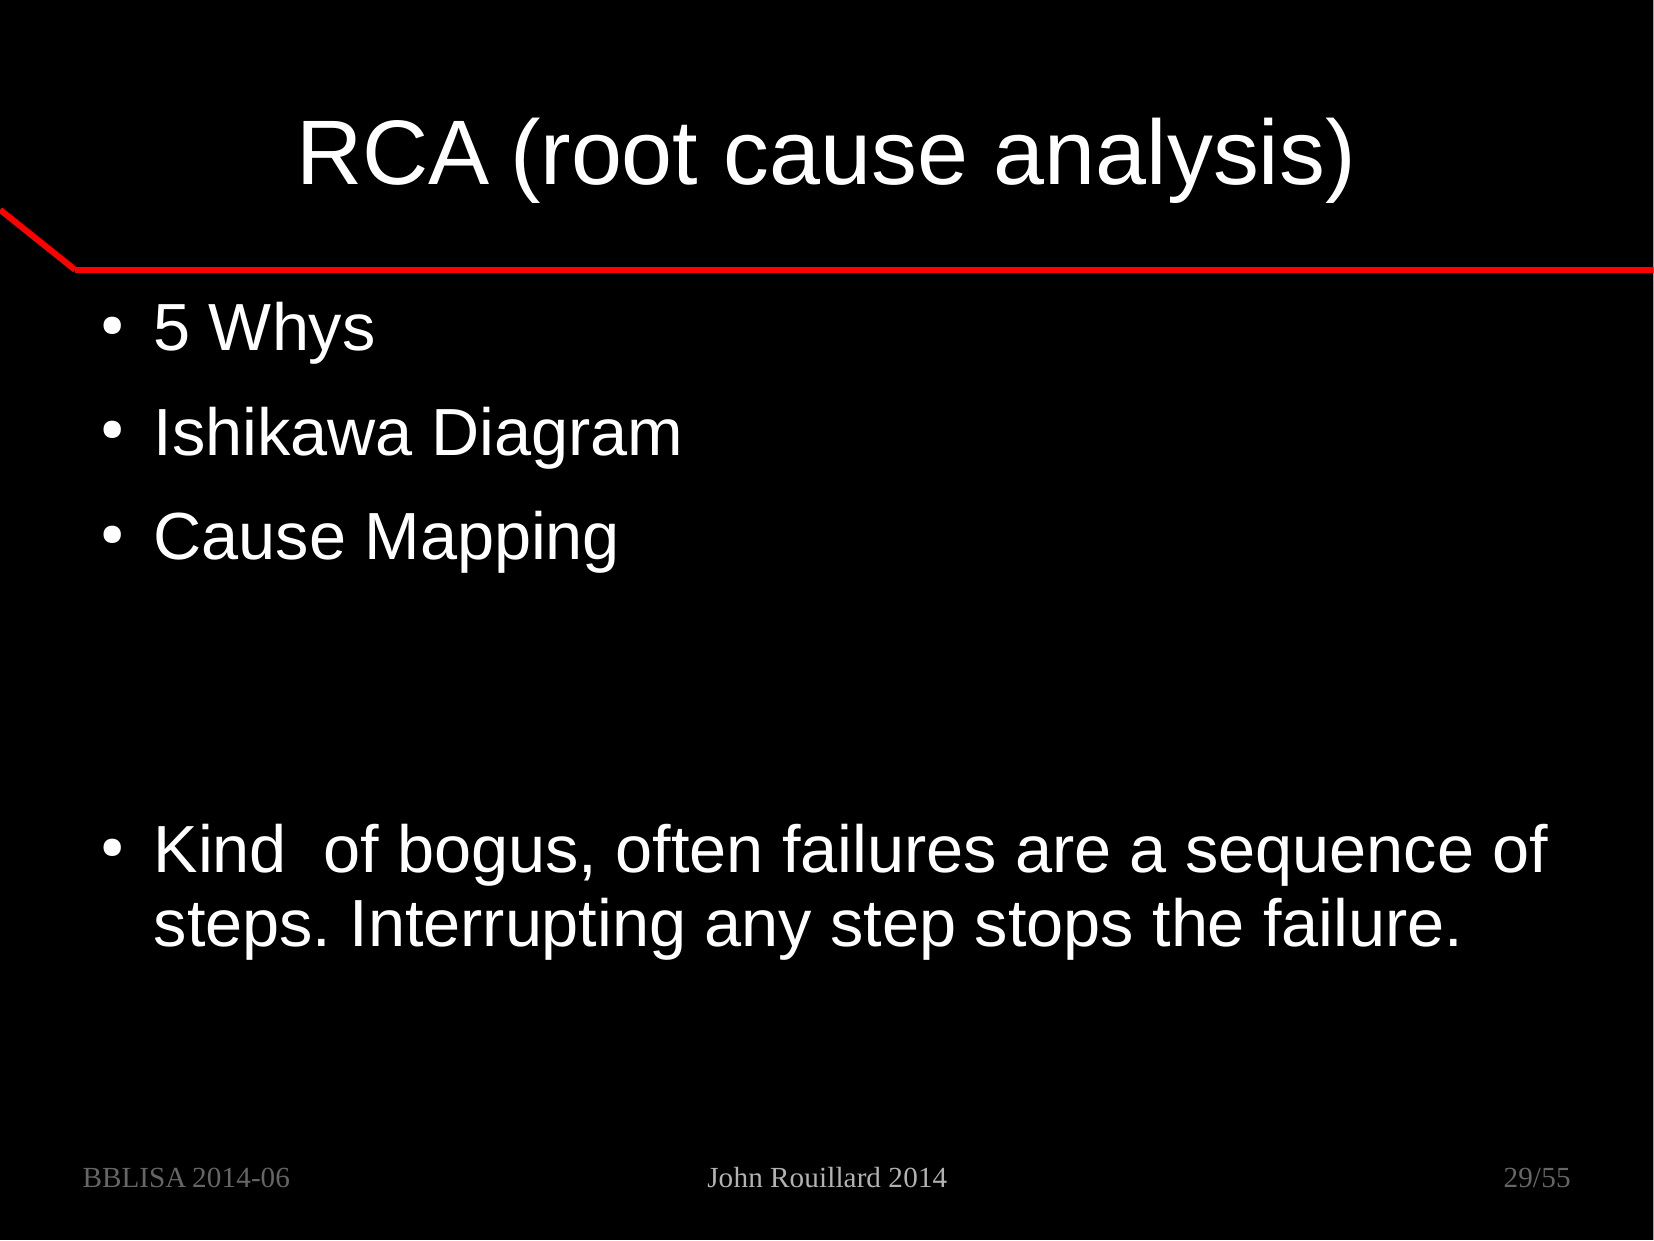

# RCA (root cause analysis)
5 Whys
Ishikawa Diagram
Cause Mapping
Kind of bogus, often failures are a sequence of steps. Interrupting any step stops the failure.
BBLISA 2014-06
John Rouillard 2014
29